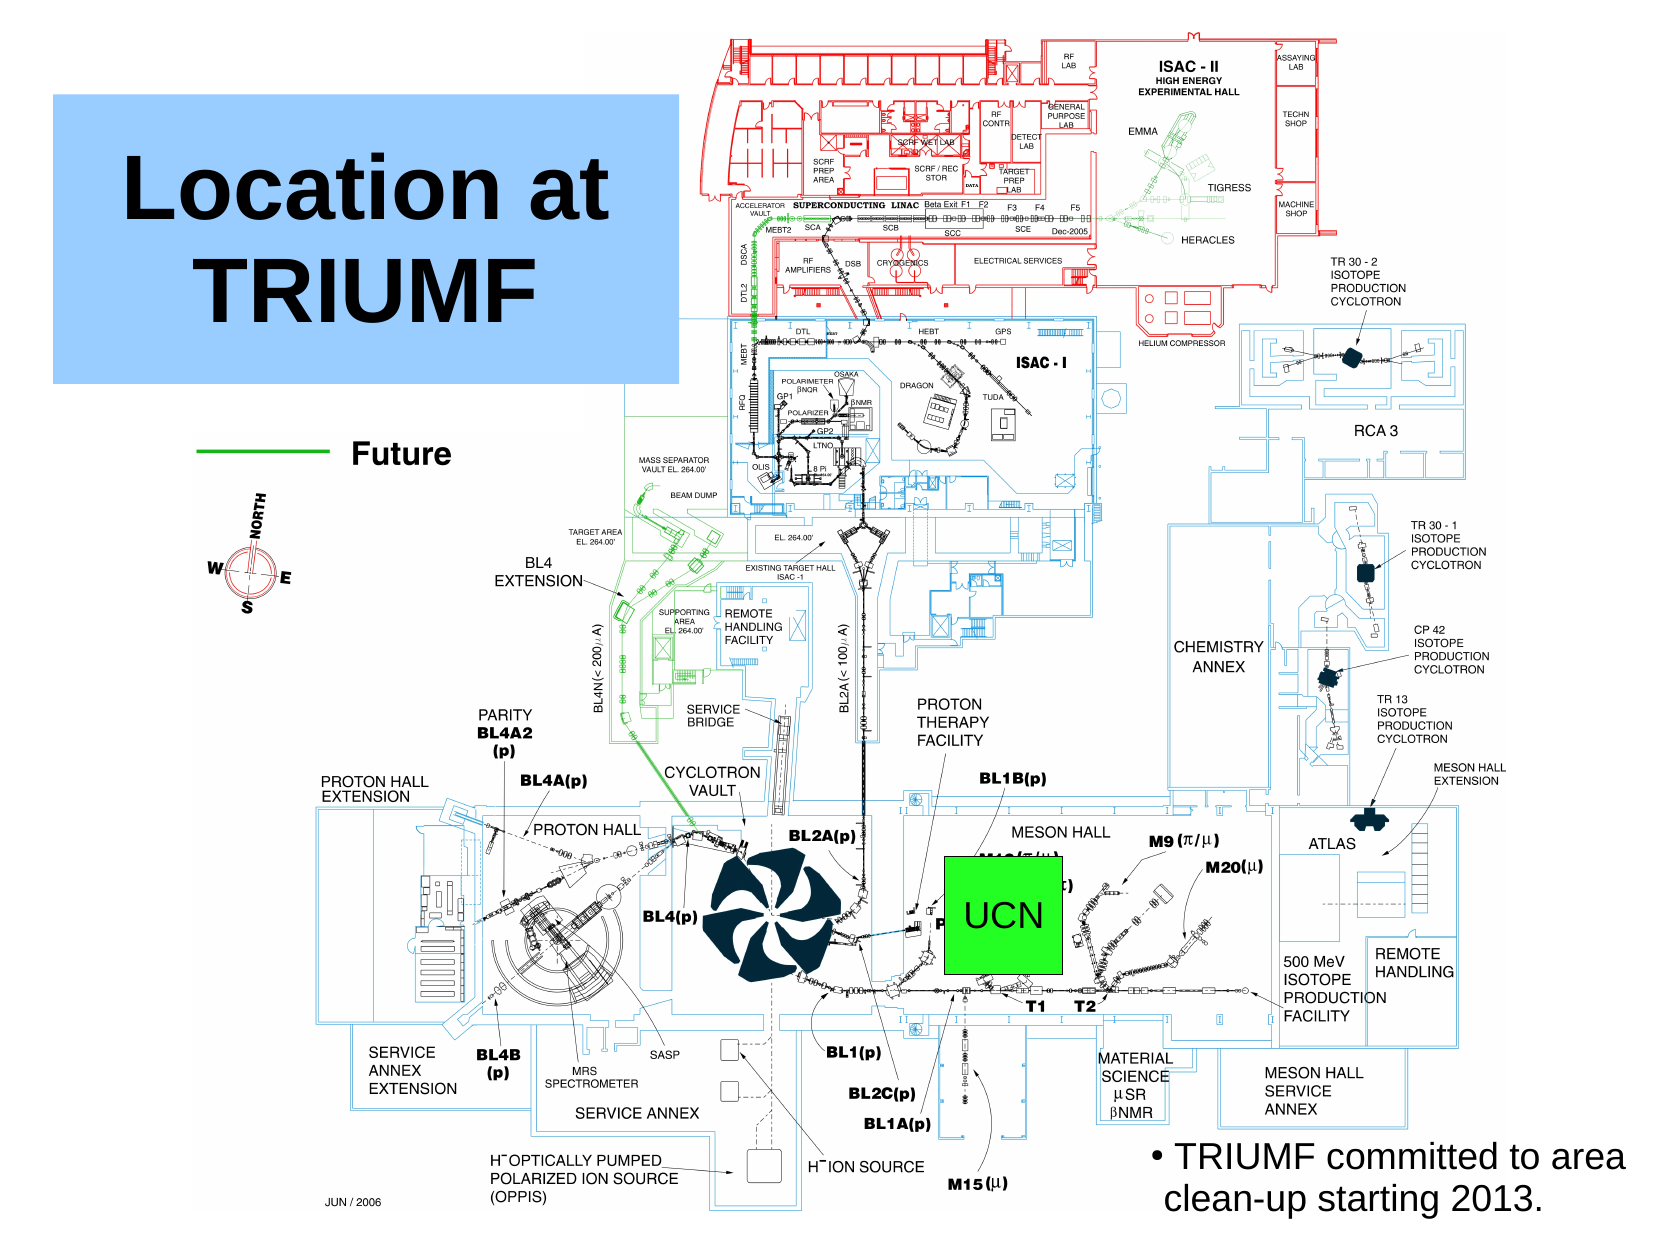

# Location at TRIUMF
UCN
 TRIUMF committed to area
clean-up starting 2013.